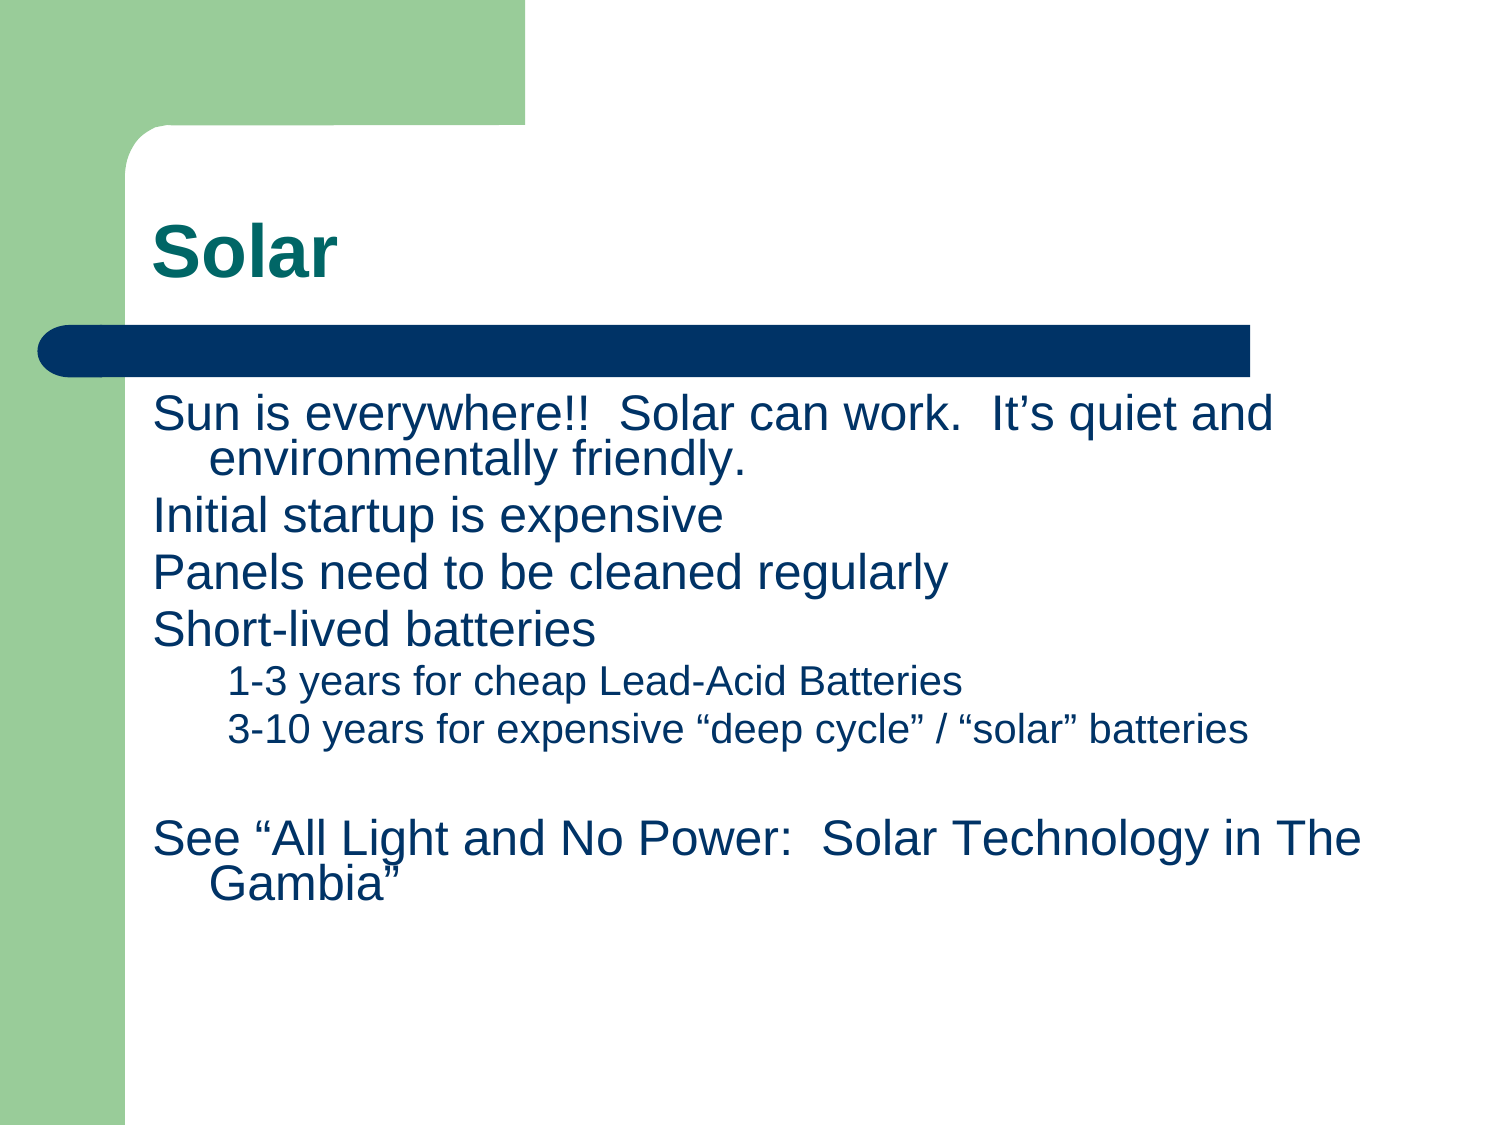

# Solar
Sun is everywhere!! Solar can work. It’s quiet and environmentally friendly.
Initial startup is expensive
Panels need to be cleaned regularly
Short-lived batteries
1-3 years for cheap Lead-Acid Batteries
3-10 years for expensive “deep cycle” / “solar” batteries
See “All Light and No Power: Solar Technology in The Gambia”